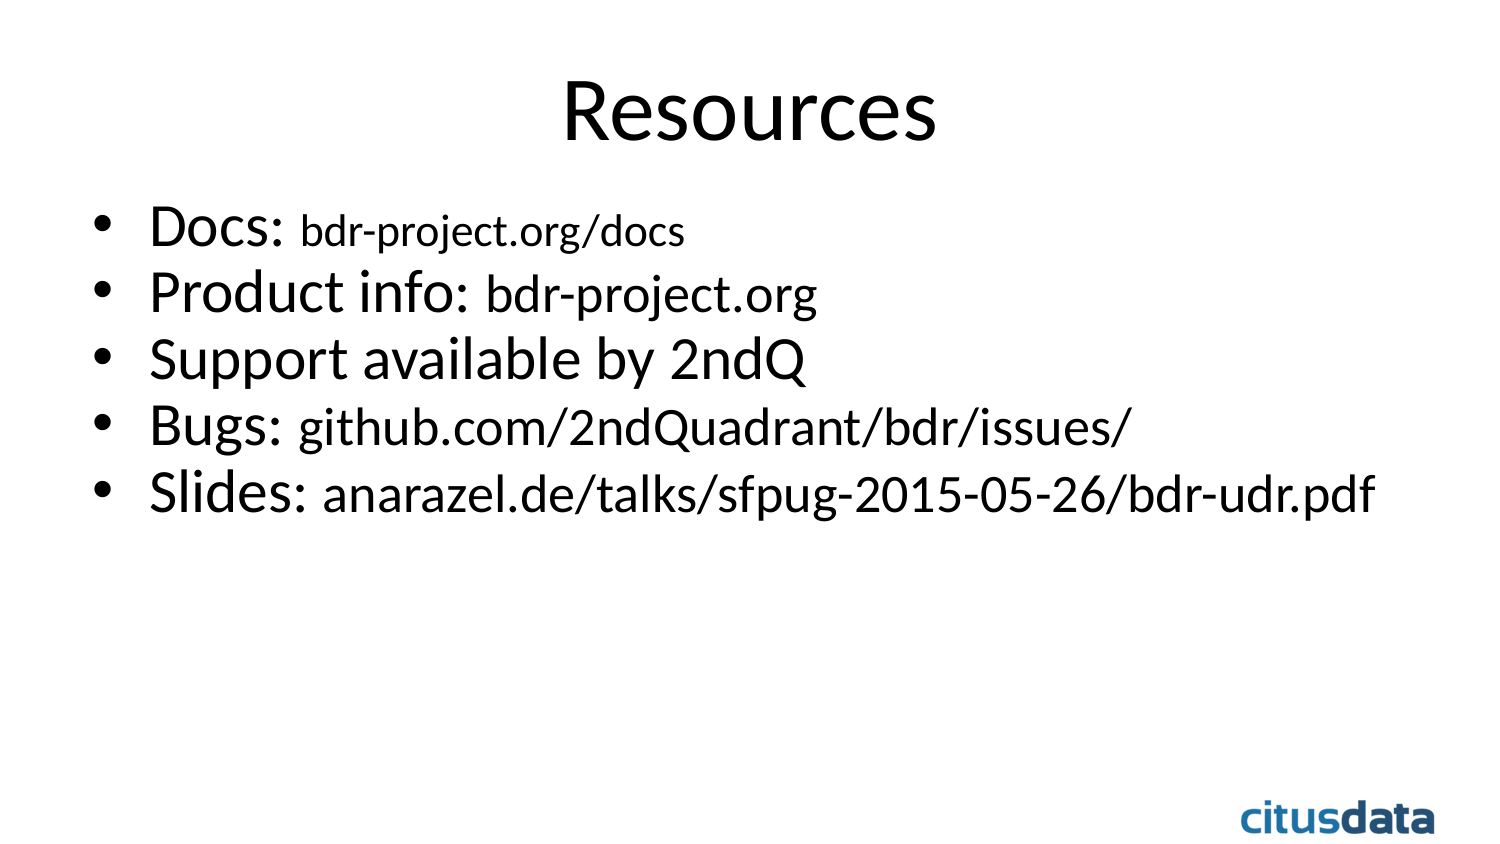

# Resources
Docs: bdr-project.org/docs
Product info: bdr-project.org
Support available by 2ndQ
Bugs: github.com/2ndQuadrant/bdr/issues/
Slides: anarazel.de/talks/sfpug-2015-05-26/bdr-udr.pdf